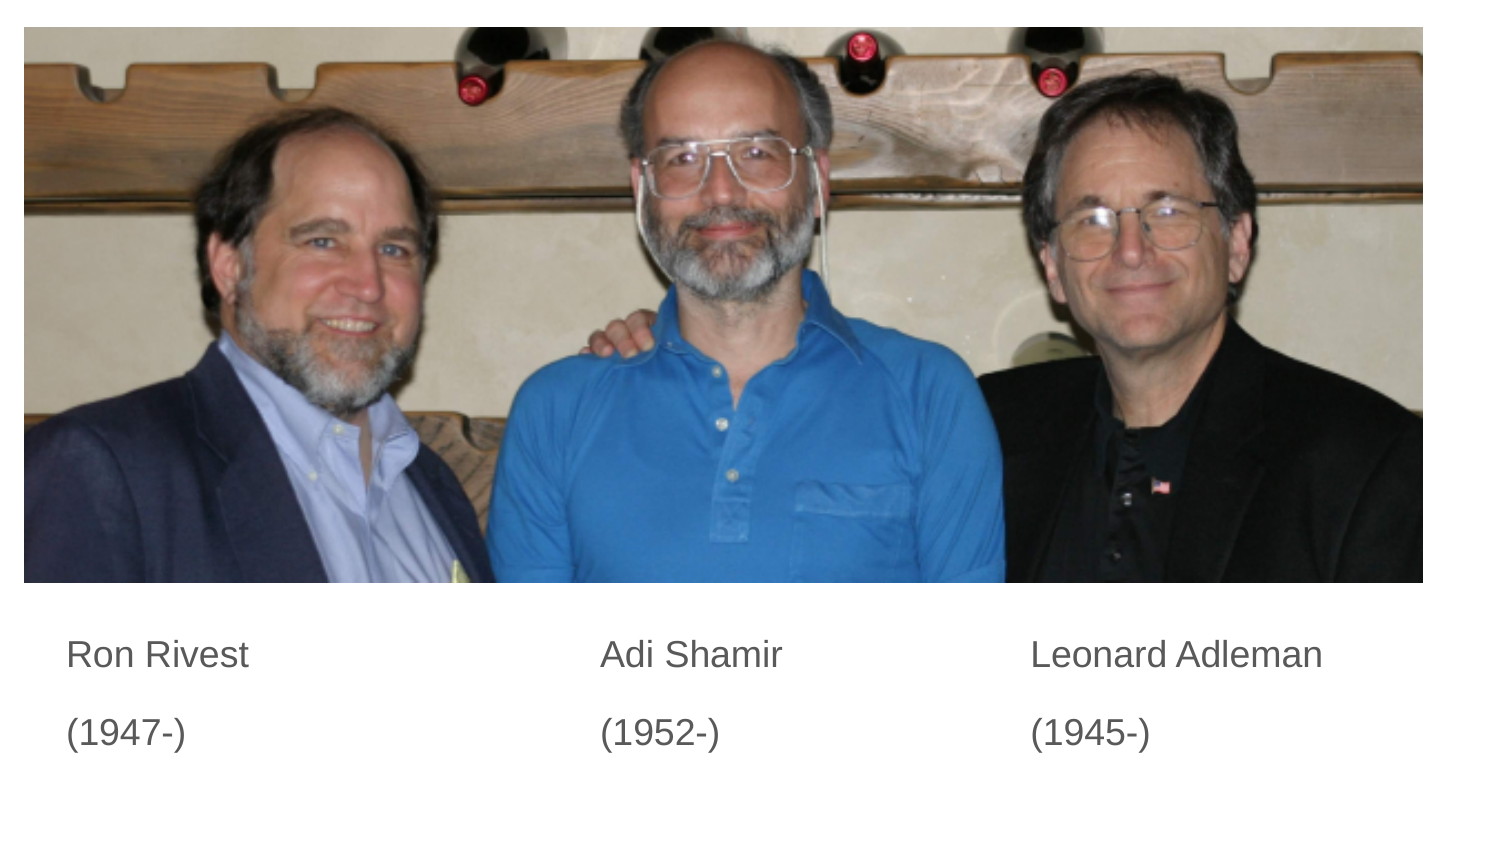

# Ron Rivest
(1947-)
Adi Shamir
(1952-)
Leonard Adleman
(1945-)